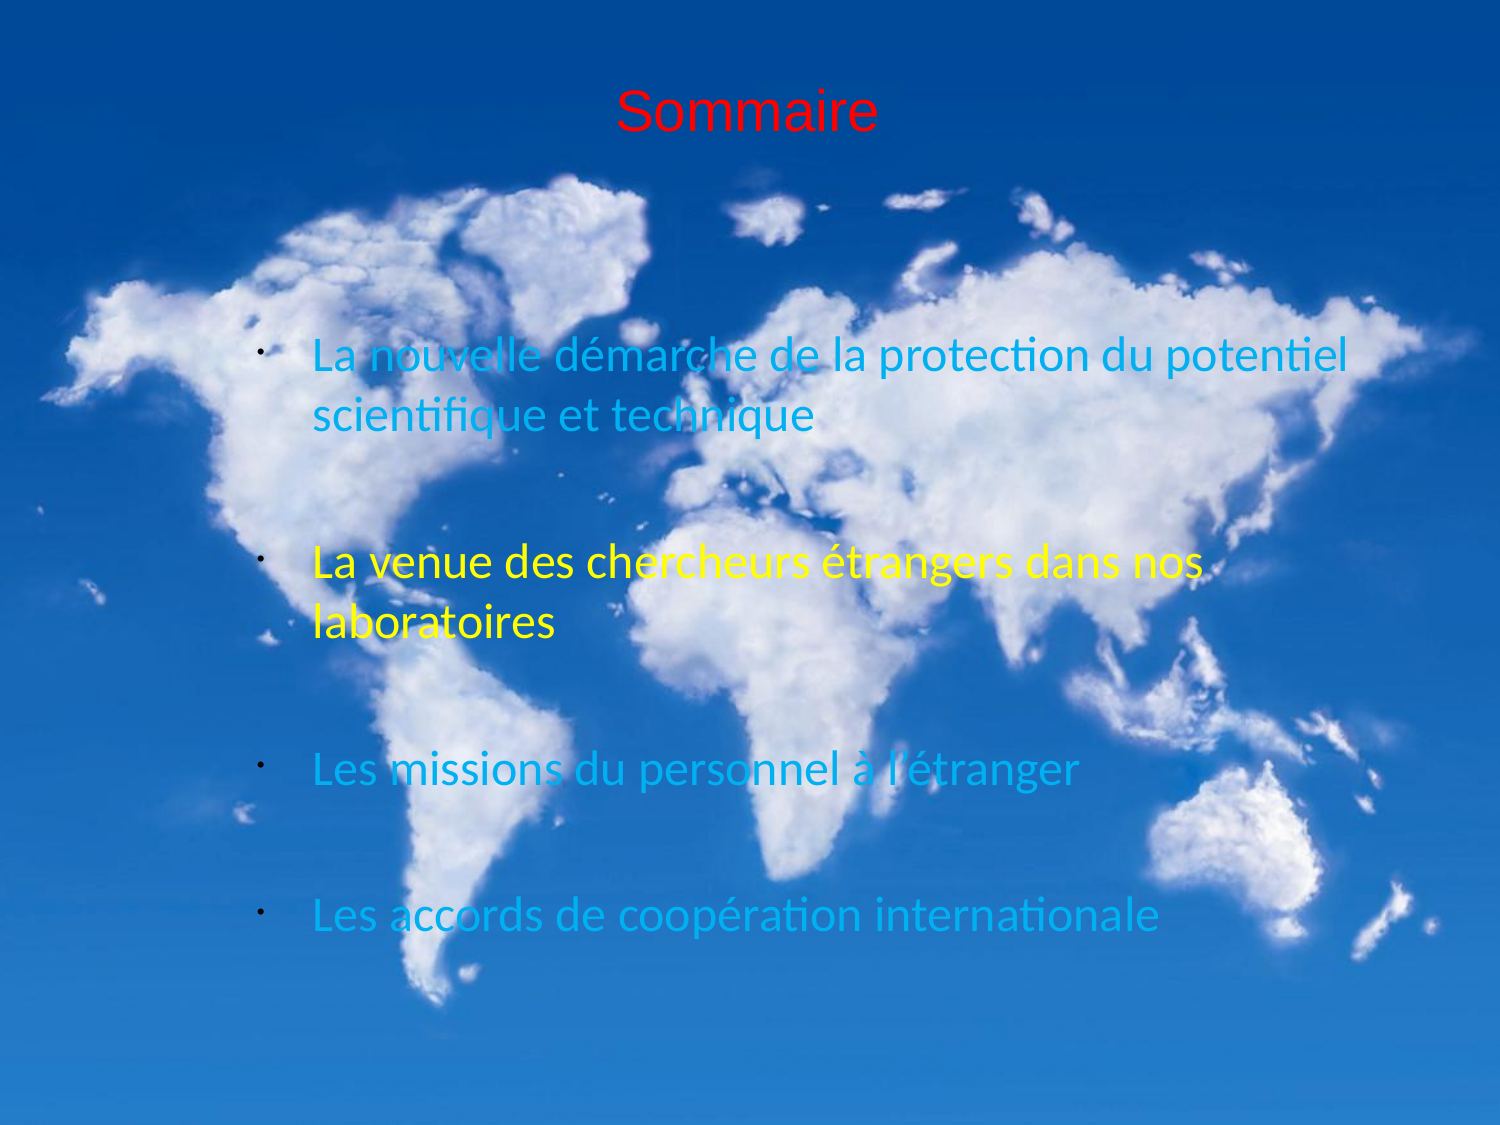

Sommaire
# La nouvelle démarche de la protection du potentiel scientifique et technique
La venue des chercheurs étrangers dans nos laboratoires
Les missions du personnel à l’étranger
Les accords de coopération internationale